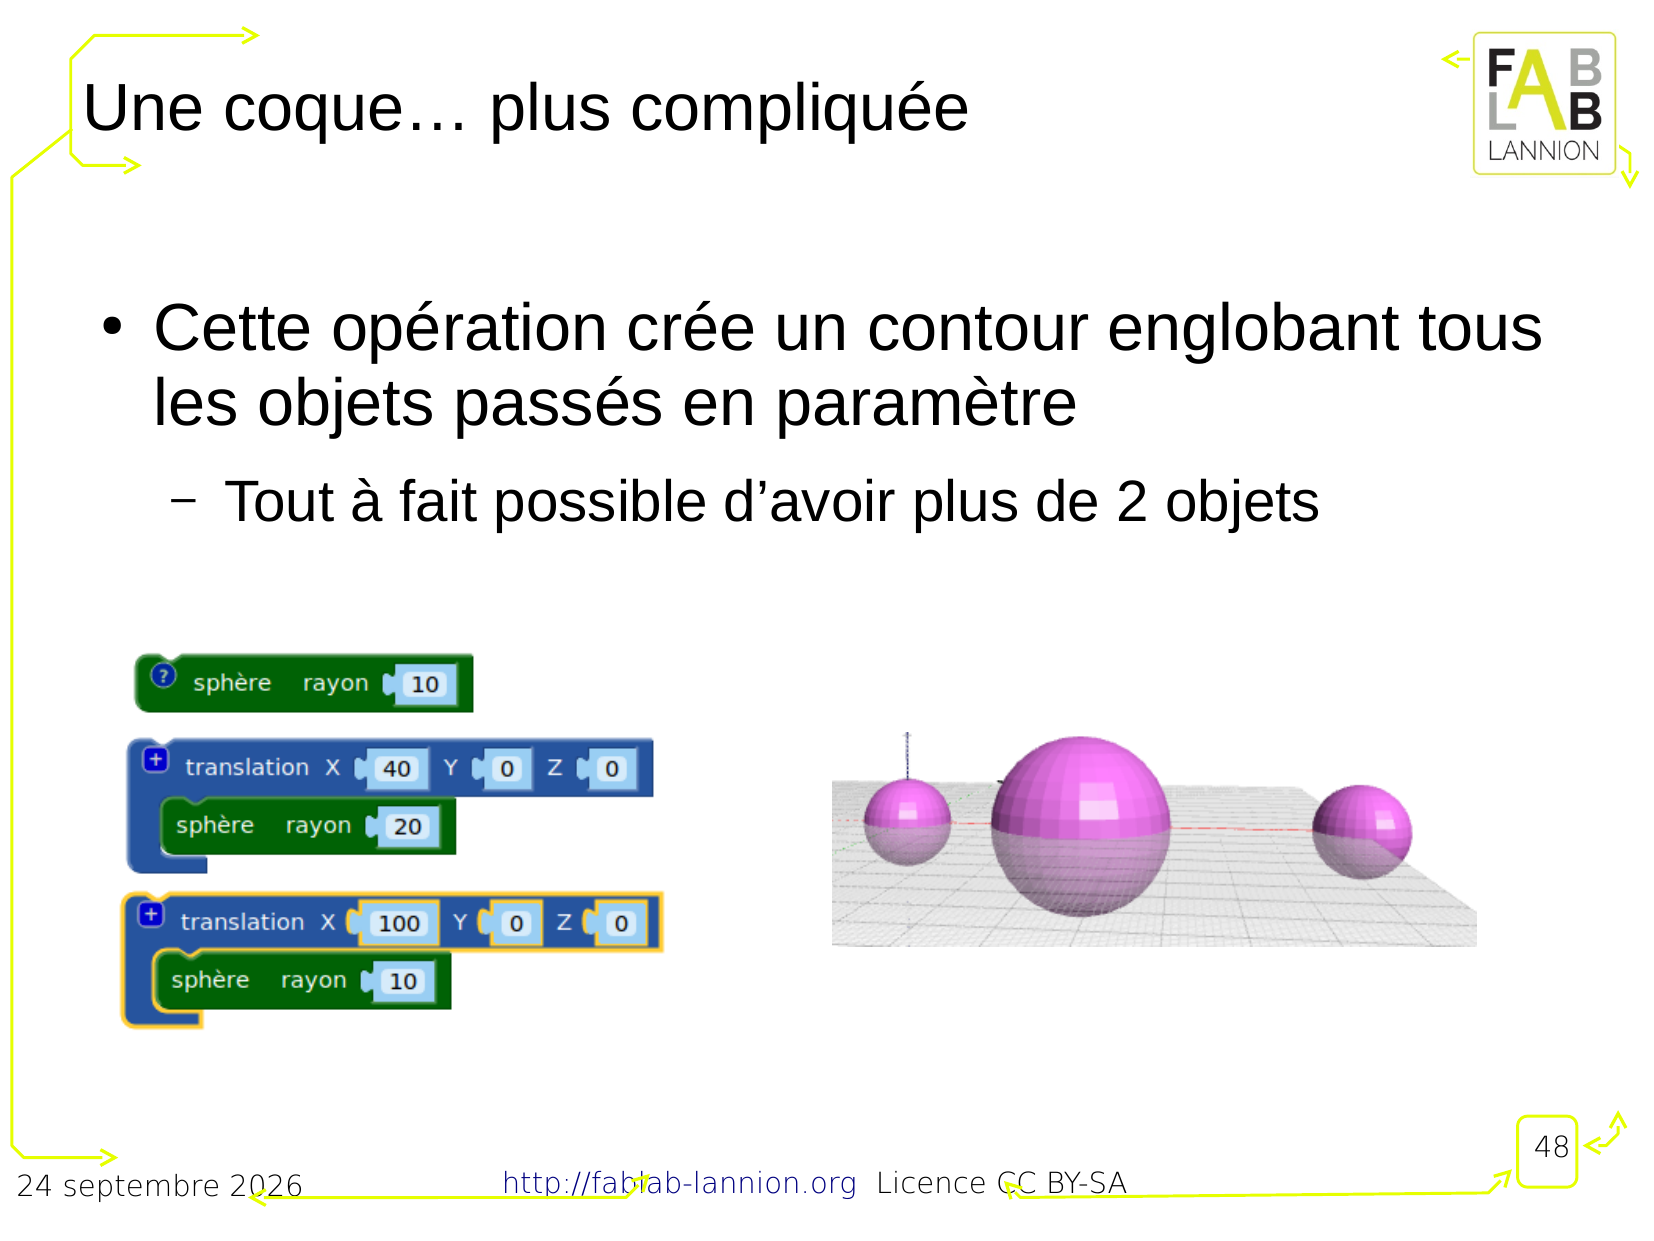

# Une coque… plus compliquée
Cette opération crée un contour englobant tous les objets passés en paramètre
Tout à fait possible d’avoir plus de 2 objets
48